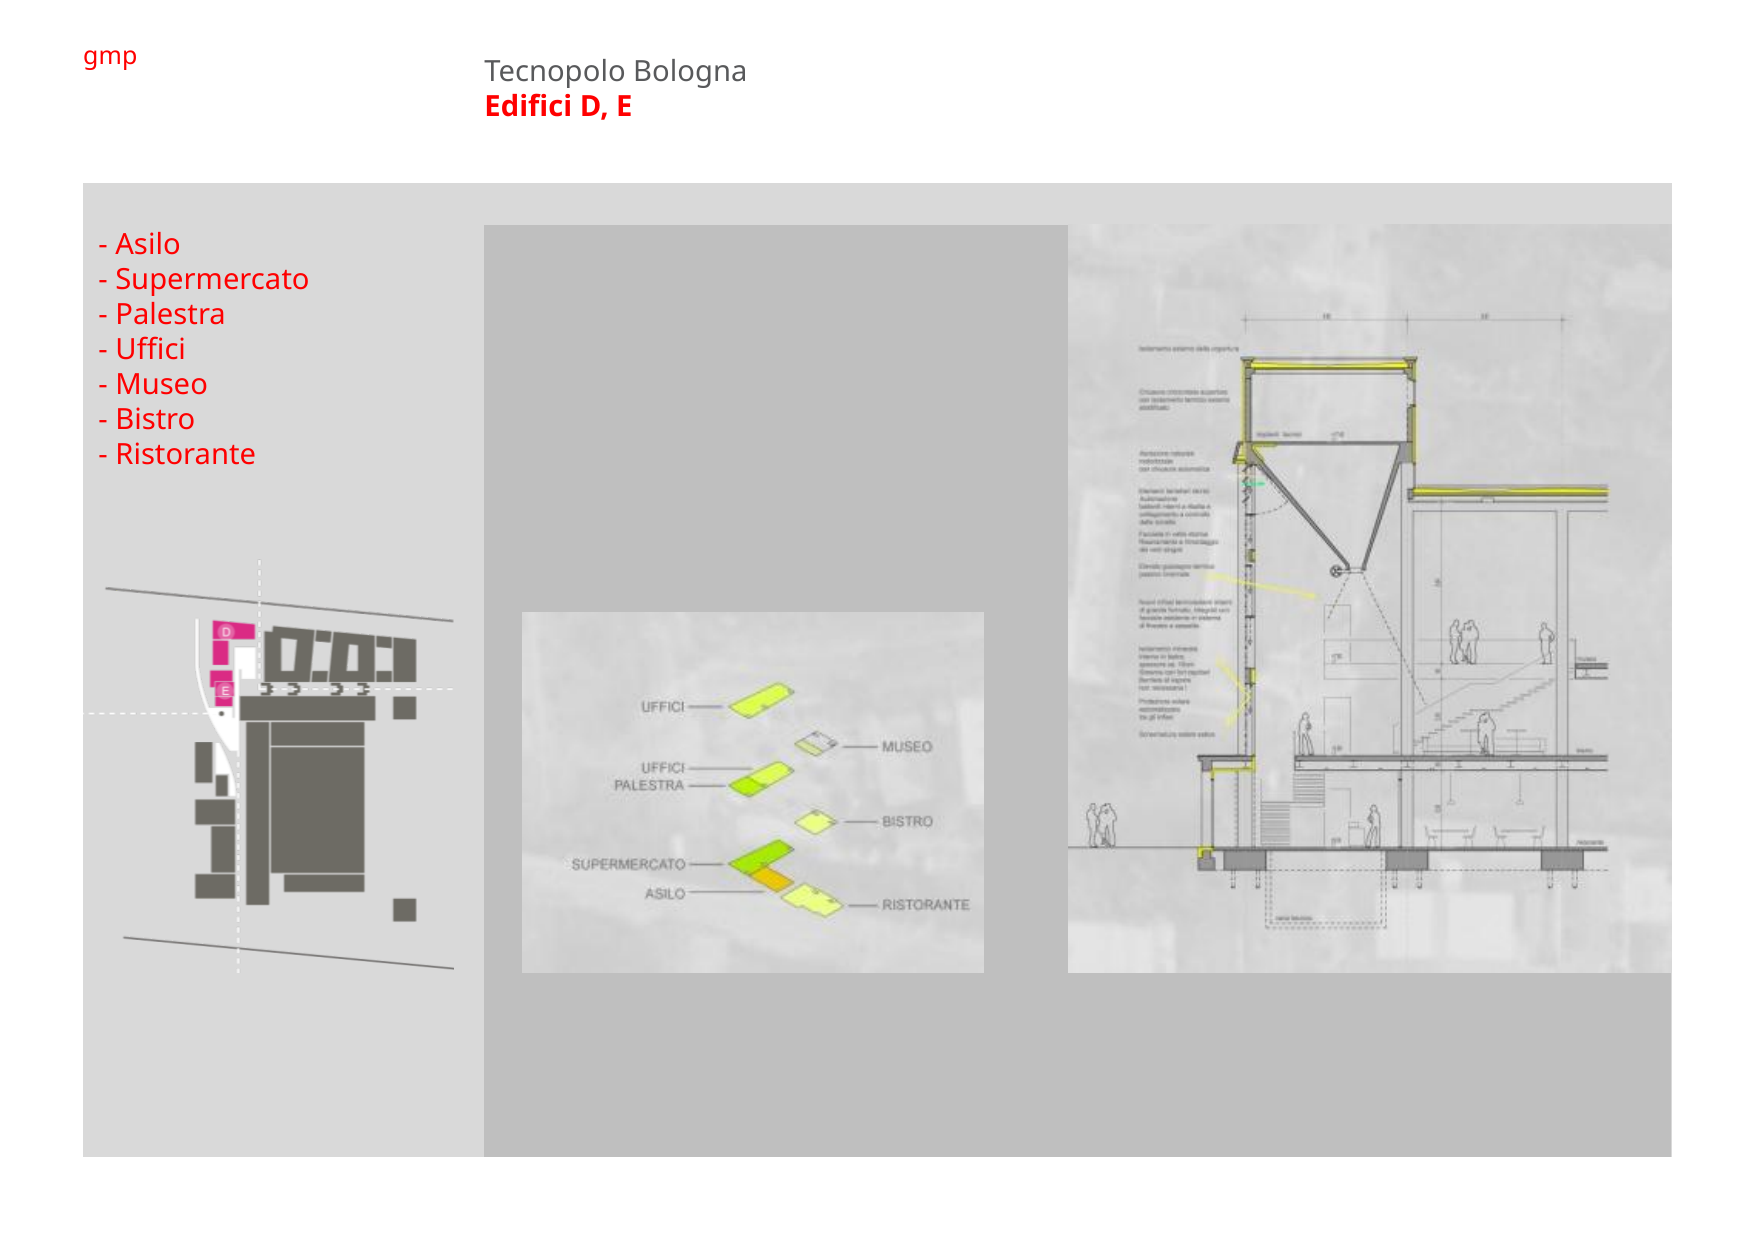

# Edifici D, E
- Asilo
- Supermercato
- Palestra
- Uffici
- Museo
- Bistro
- Ristorante